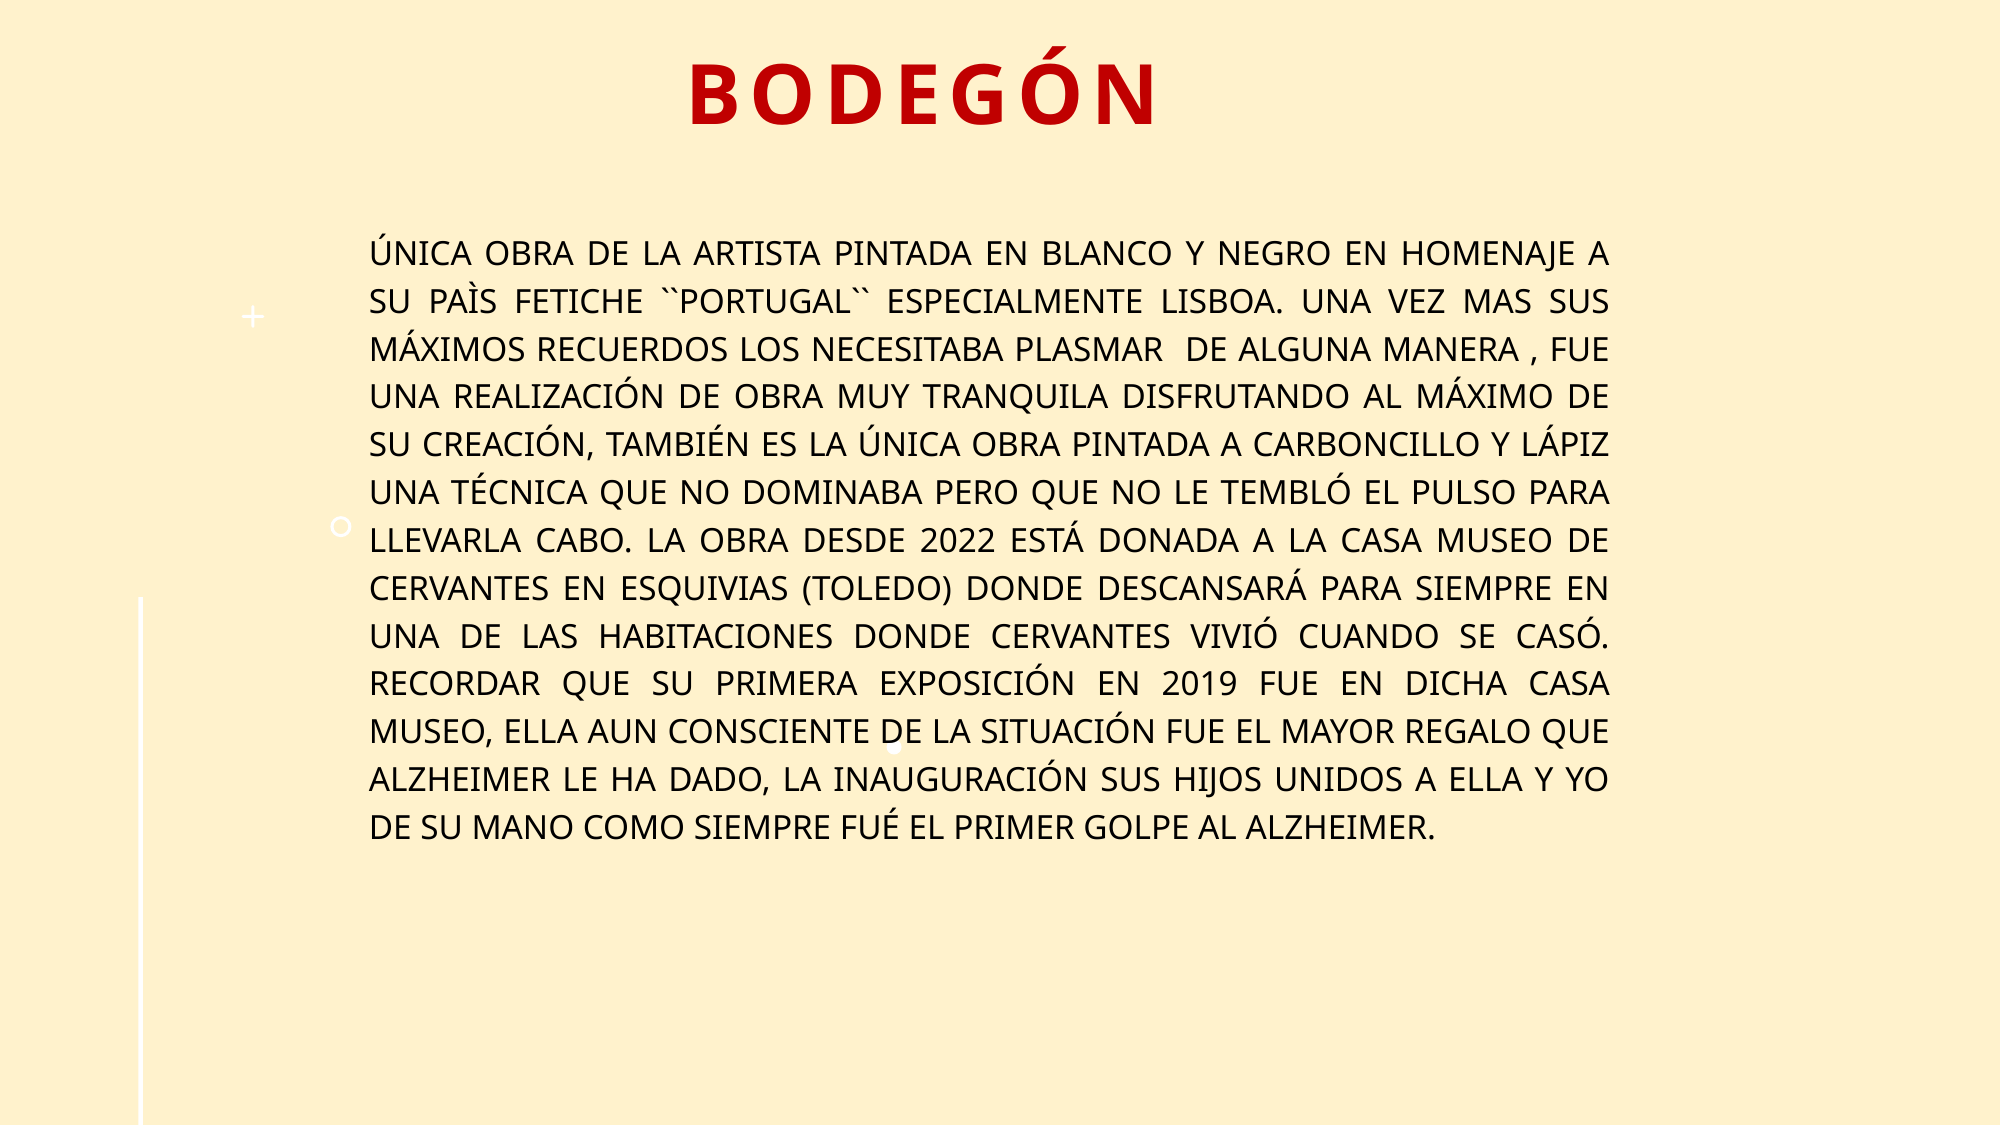

BODEGÓN
# ÚNICA OBRA DE LA ARTISTA PINTADA EN BLANCO Y NEGRO EN HOMENAJE A SU PAÌS FETICHE ``PORTUGAL`` ESPECIALMENTE LISBOA. UNA VEZ MAS SUS MÁXIMOS RECUERDOS LOS NECESITABA PLASMAR DE ALGUNA MANERA , FUE UNA REALIZACIÓN DE OBRA MUY TRANQUILA DISFRUTANDO AL MÁXIMO DE SU CREACIÓN, TAMBIÉN ES LA ÚNICA OBRA PINTADA A CARBONCILLO Y LÁPIZ UNA TÉCNICA QUE NO DOMINABA PERO QUE NO LE TEMBLÓ EL PULSO PARA LLEVARLA CABO. LA OBRA DESDE 2022 ESTÁ DONADA A LA CASA MUSEO DE CERVANTES EN ESQUIVIAS (TOLEDO) DONDE DESCANSARÁ PARA SIEMPRE EN UNA DE LAS HABITACIONES DONDE CERVANTES VIVIÓ CUANDO SE CASÓ. RECORDAR QUE SU PRIMERA EXPOSICIÓN EN 2019 FUE EN DICHA CASA MUSEO, ELLA AUN CONSCIENTE DE LA SITUACIÓN FUE EL MAYOR REGALO QUE ALZHEIMER LE HA DADO, LA INAUGURACIÓN SUS HIJOS UNIDOS A ELLA Y YO DE SU MANO COMO SIEMPRE FUÉ EL PRIMER GOLPE AL ALZHEIMER.